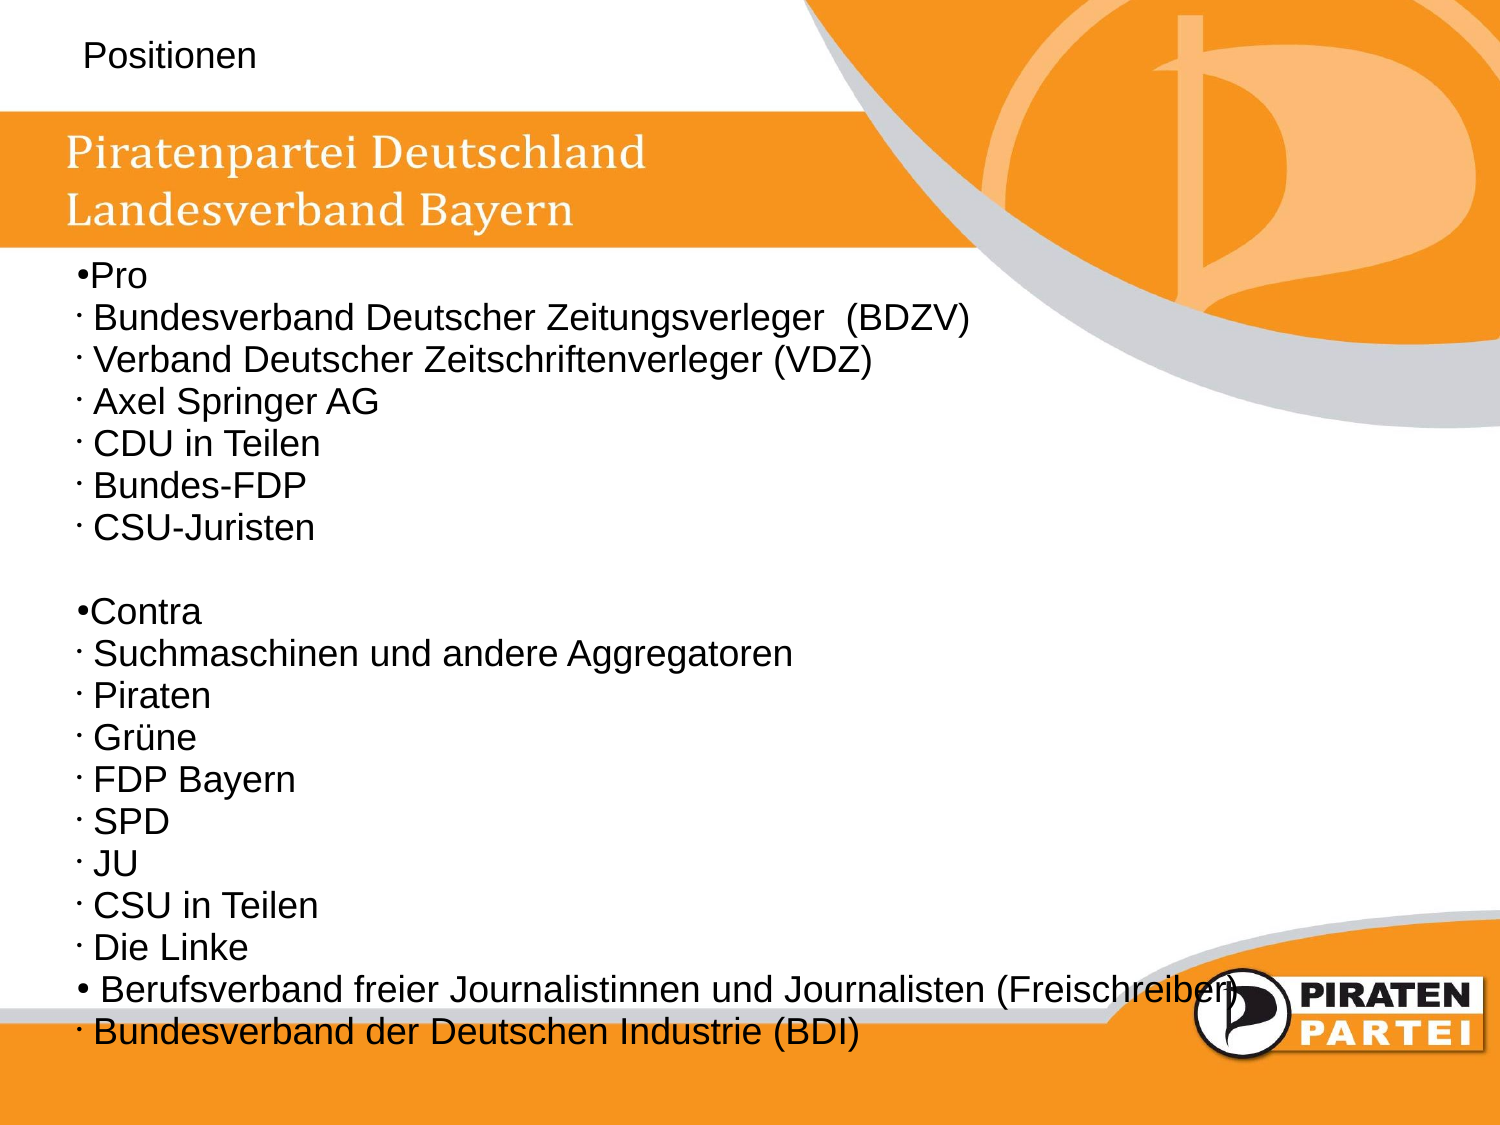

Positionen
Pro
 Bundesverband Deutscher Zeitungsverleger (BDZV)
 Verband Deutscher Zeitschriftenverleger (VDZ)
 Axel Springer AG
 CDU in Teilen
 Bundes-FDP
 CSU-Juristen
Contra
 Suchmaschinen und andere Aggregatoren
 Piraten
 Grüne
 FDP Bayern
 SPD
 JU
 CSU in Teilen
 Die Linke
 Berufsverband freier Journalistinnen und Journalisten (Freischreiber)
 Bundesverband der Deutschen Industrie (BDI)